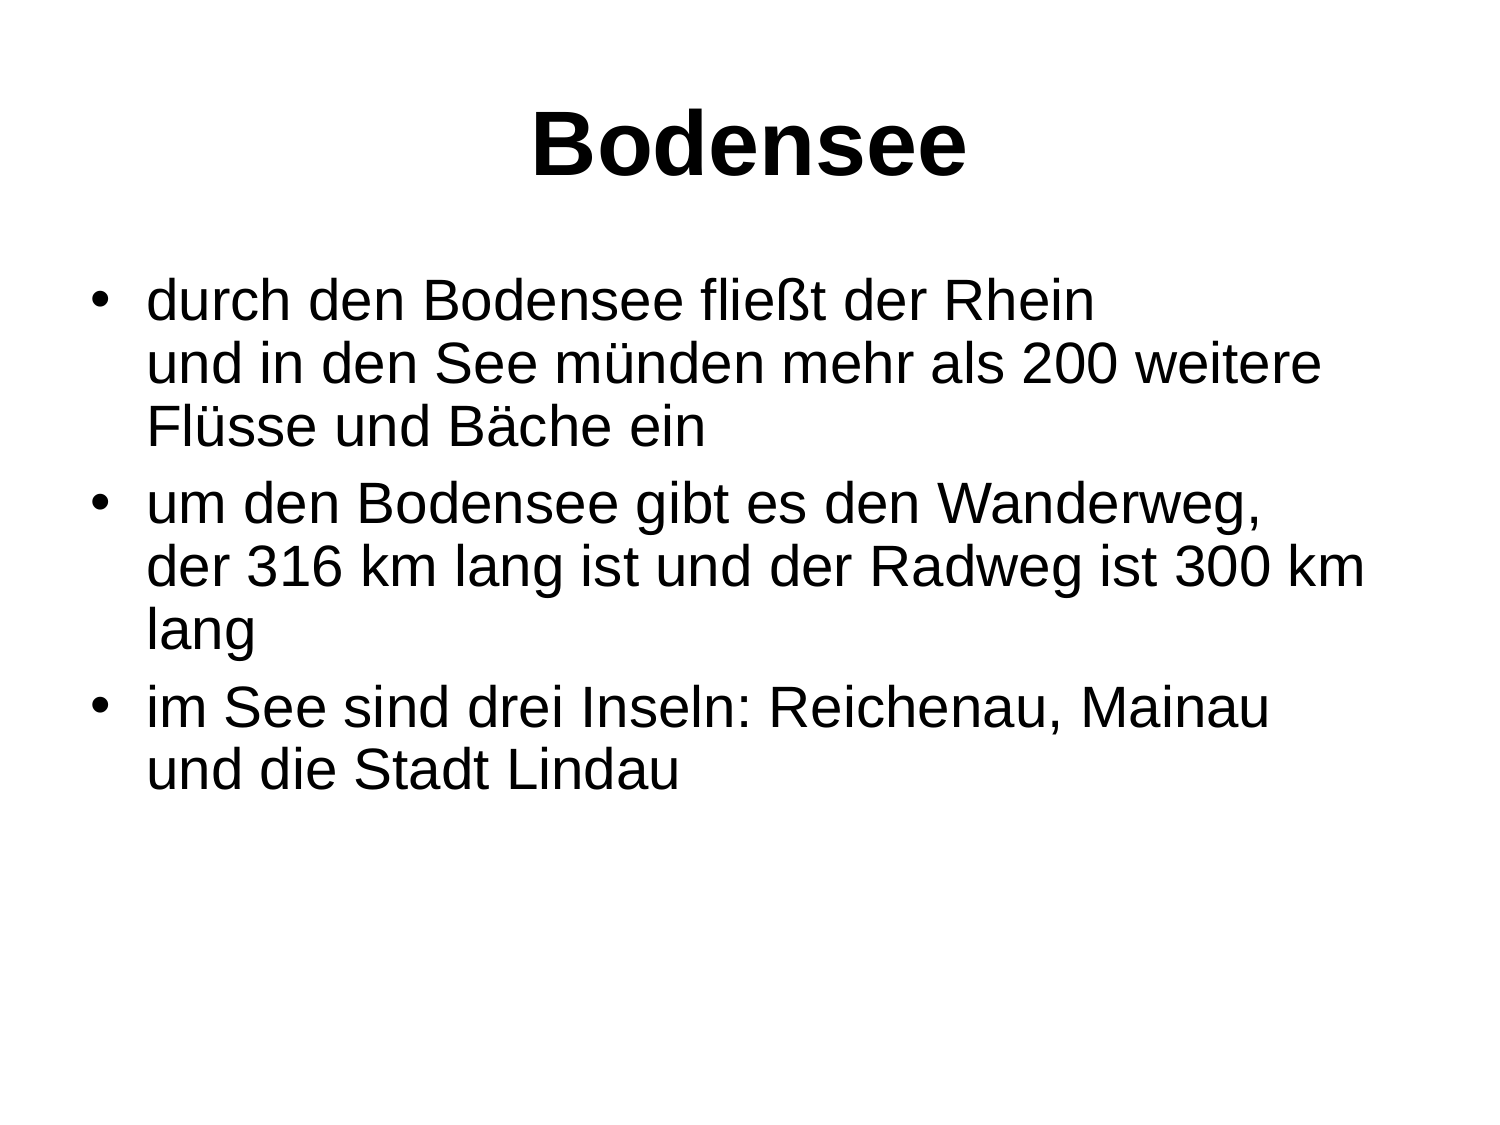

# Bodensee
durch den Bodensee fließt der Rhein
und in den See münden mehr als 200 weitere Flüsse und Bäche ein
um den Bodensee gibt es den Wanderweg,
der 316 km lang ist und der Radweg ist 300 km lang
im See sind drei Inseln: Reichenau, Mainau
und die Stadt Lindau